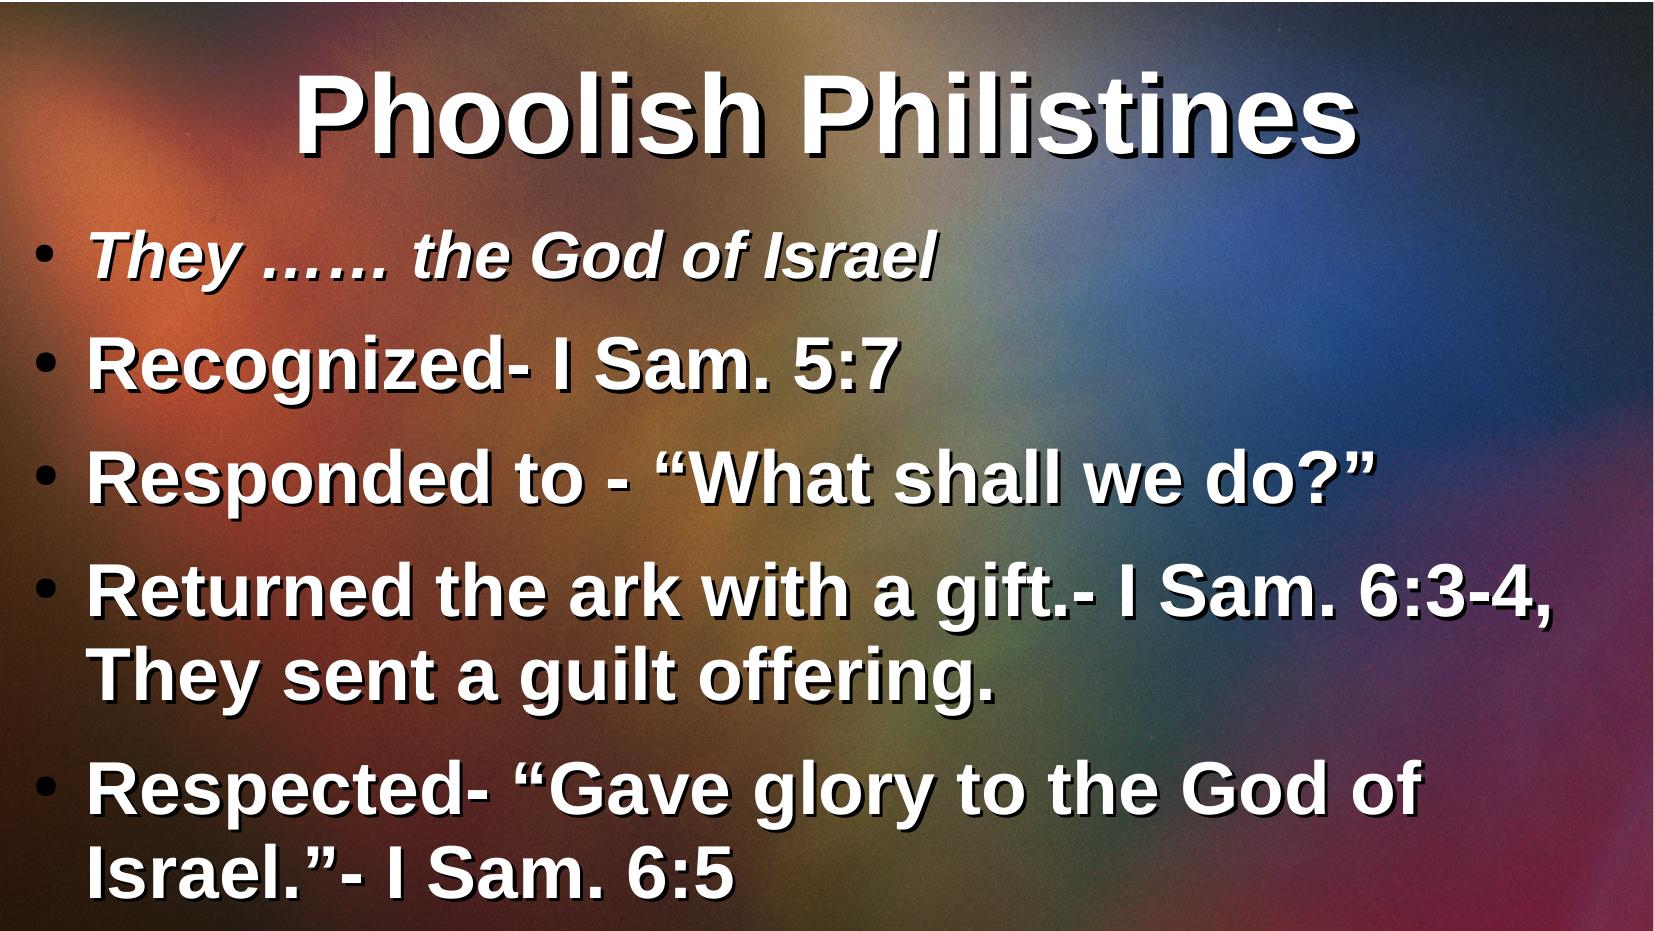

# Phoolish Philistines
They …… the God of Israel
Recognized- I Sam. 5:7
Responded to - “What shall we do?”
Returned the ark with a gift.- I Sam. 6:3-4, They sent a guilt offering.
Respected- “Gave glory to the God of Israel.”- I Sam. 6:5